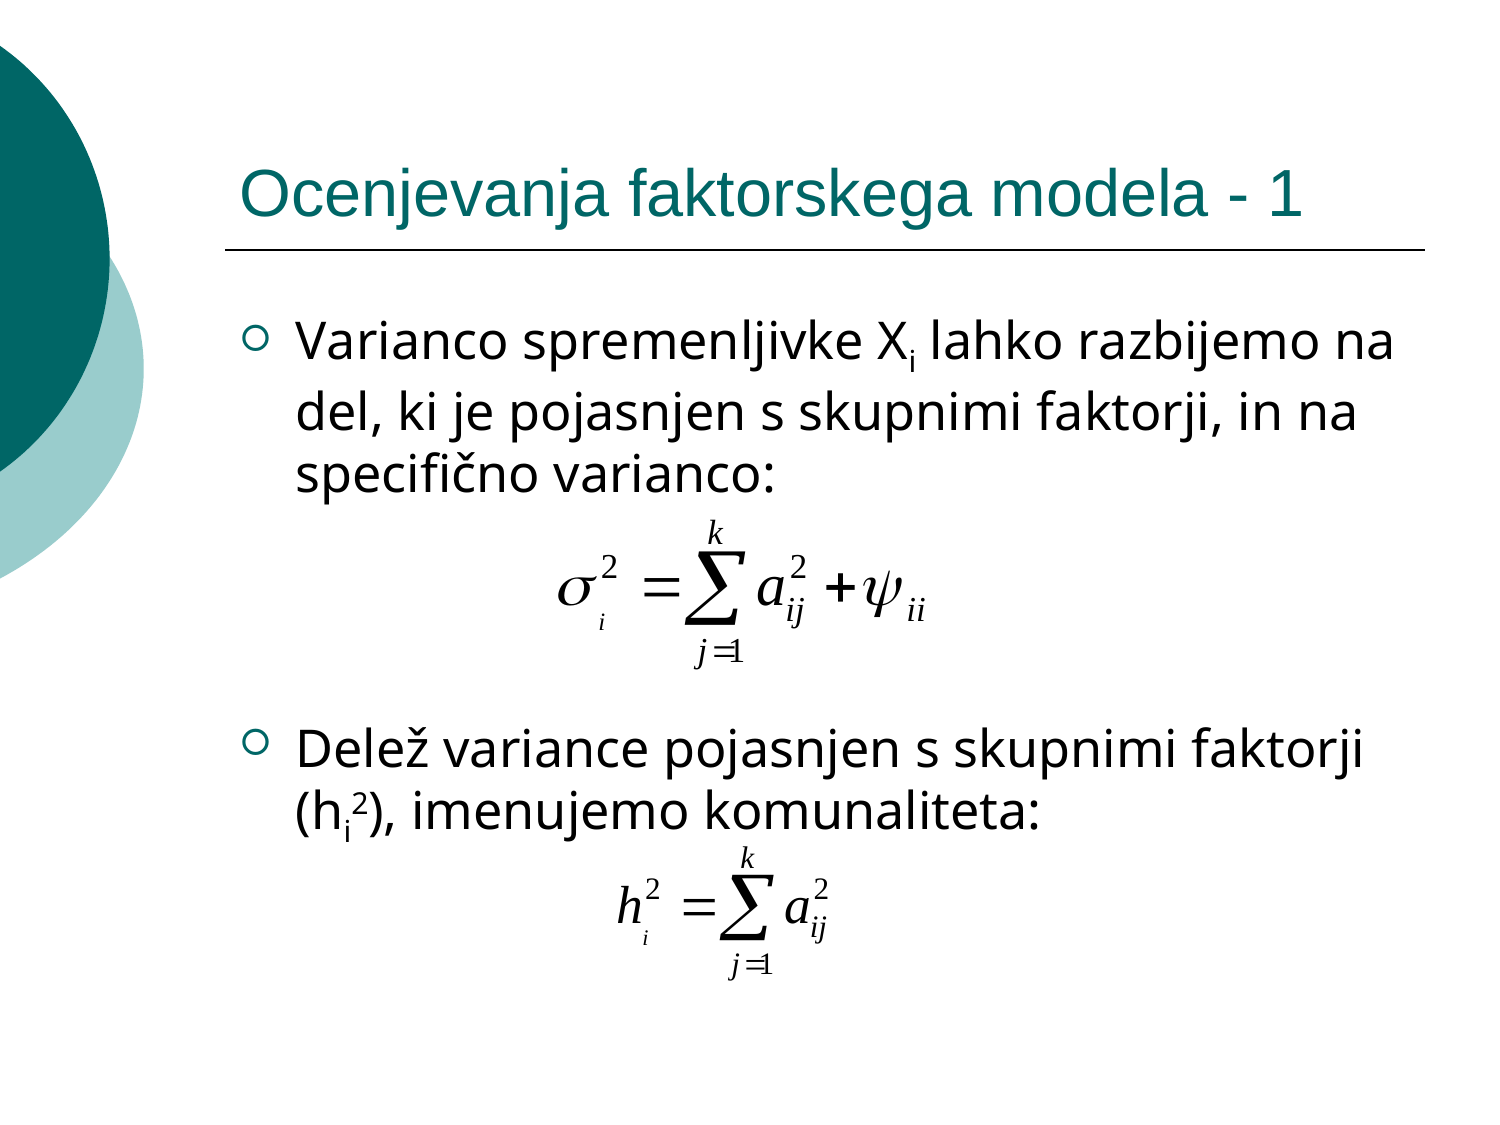

# Ocenjevanja faktorskega modela - 1
Varianco spremenljivke Xi lahko razbijemo na del, ki je pojasnjen s skupnimi faktorji, in na specifično varianco:
Delež variance pojasnjen s skupnimi faktorji (hi2), imenujemo komunaliteta: